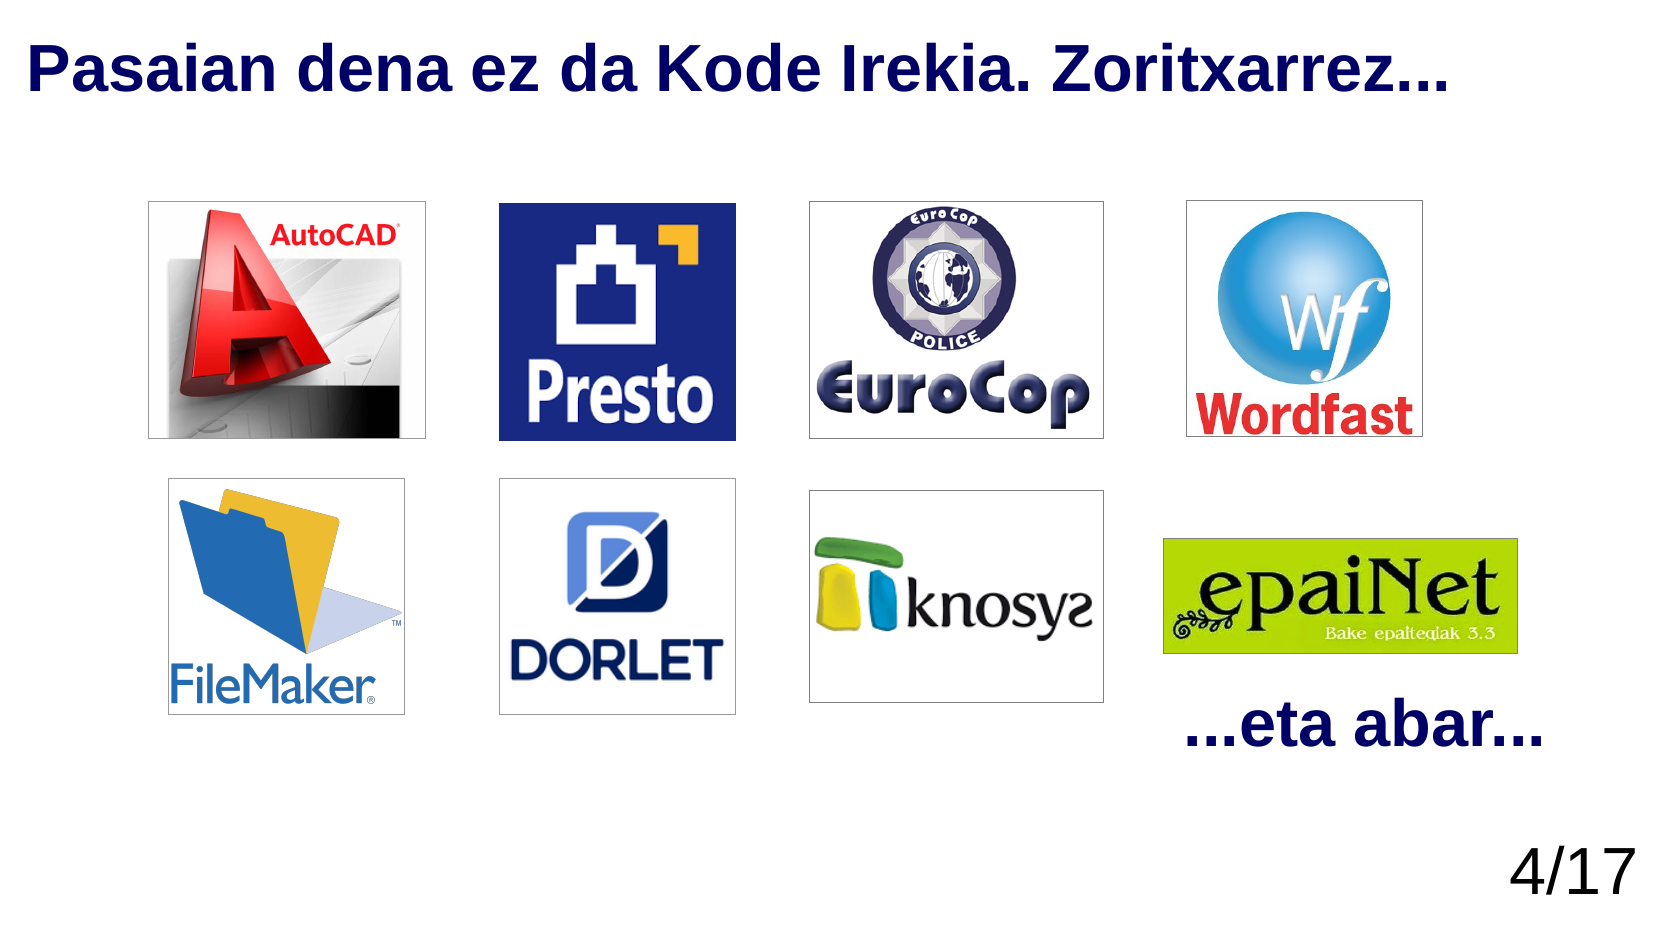

Pasaian dena ez da Kode Irekia. Zoritxarrez...
...eta abar...